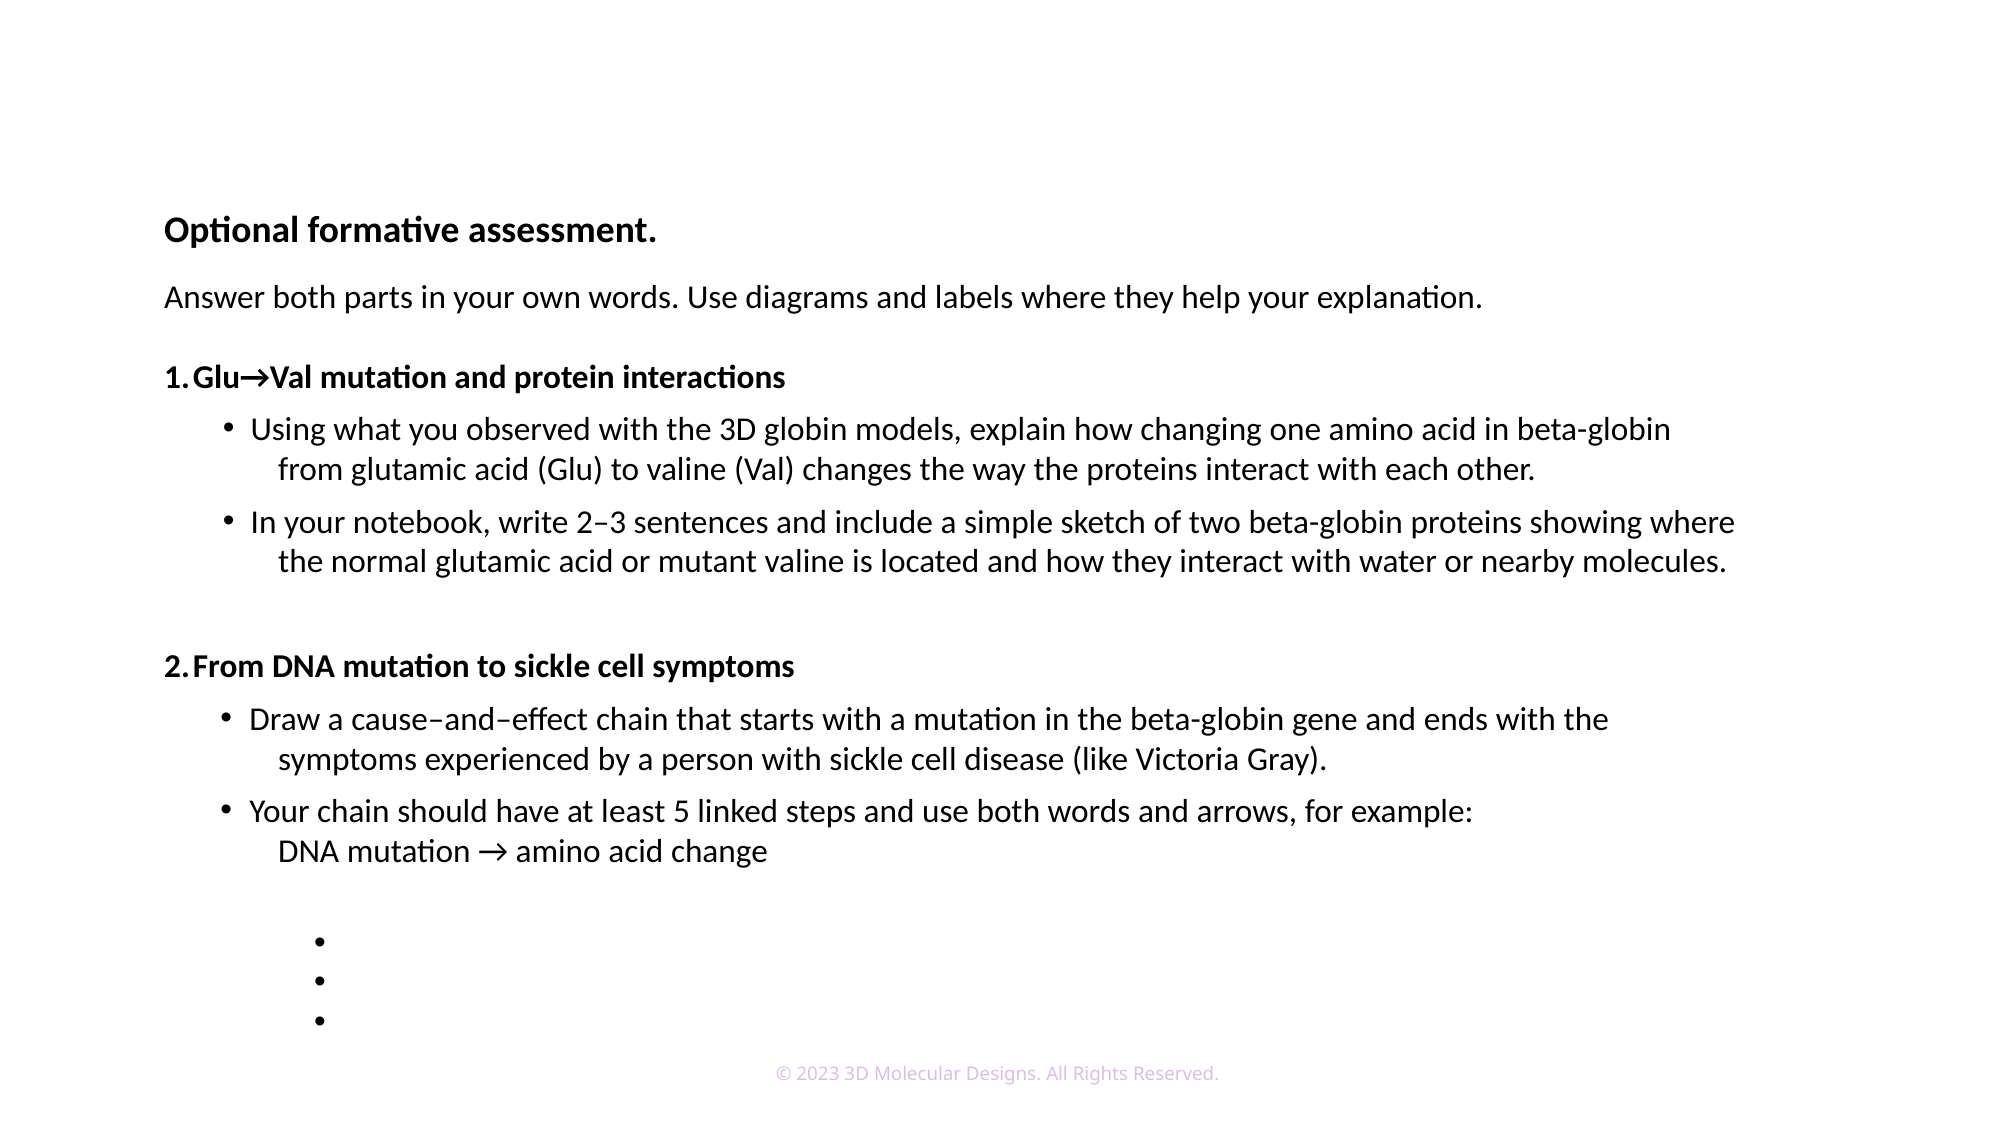

Optional Assessment
Optional formative assessment.
Answer both parts in your own words. Use diagrams and labels where they help your explanation.
Glu→Val mutation and protein interactions
Using what you observed with the 3D globin models, explain how changing one amino acid in beta-globin from glutamic acid (Glu) to valine (Val) changes the way the proteins interact with each other.
In your notebook, write 2–3 sentences and include a simple sketch of two beta-globin proteins showing where the normal glutamic acid or mutant valine is located and how they interact with water or nearby molecules.
From DNA mutation to sickle cell symptoms
Draw a cause–and–effect chain that starts with a mutation in the beta-globin gene and ends with the symptoms experienced by a person with sickle cell disease (like Victoria Gray).
Your chain should have at least 5 linked steps and use both words and arrows, for example:
DNA mutation → amino acid change
© 2023 3D Molecular Designs. All Rights Reserved.